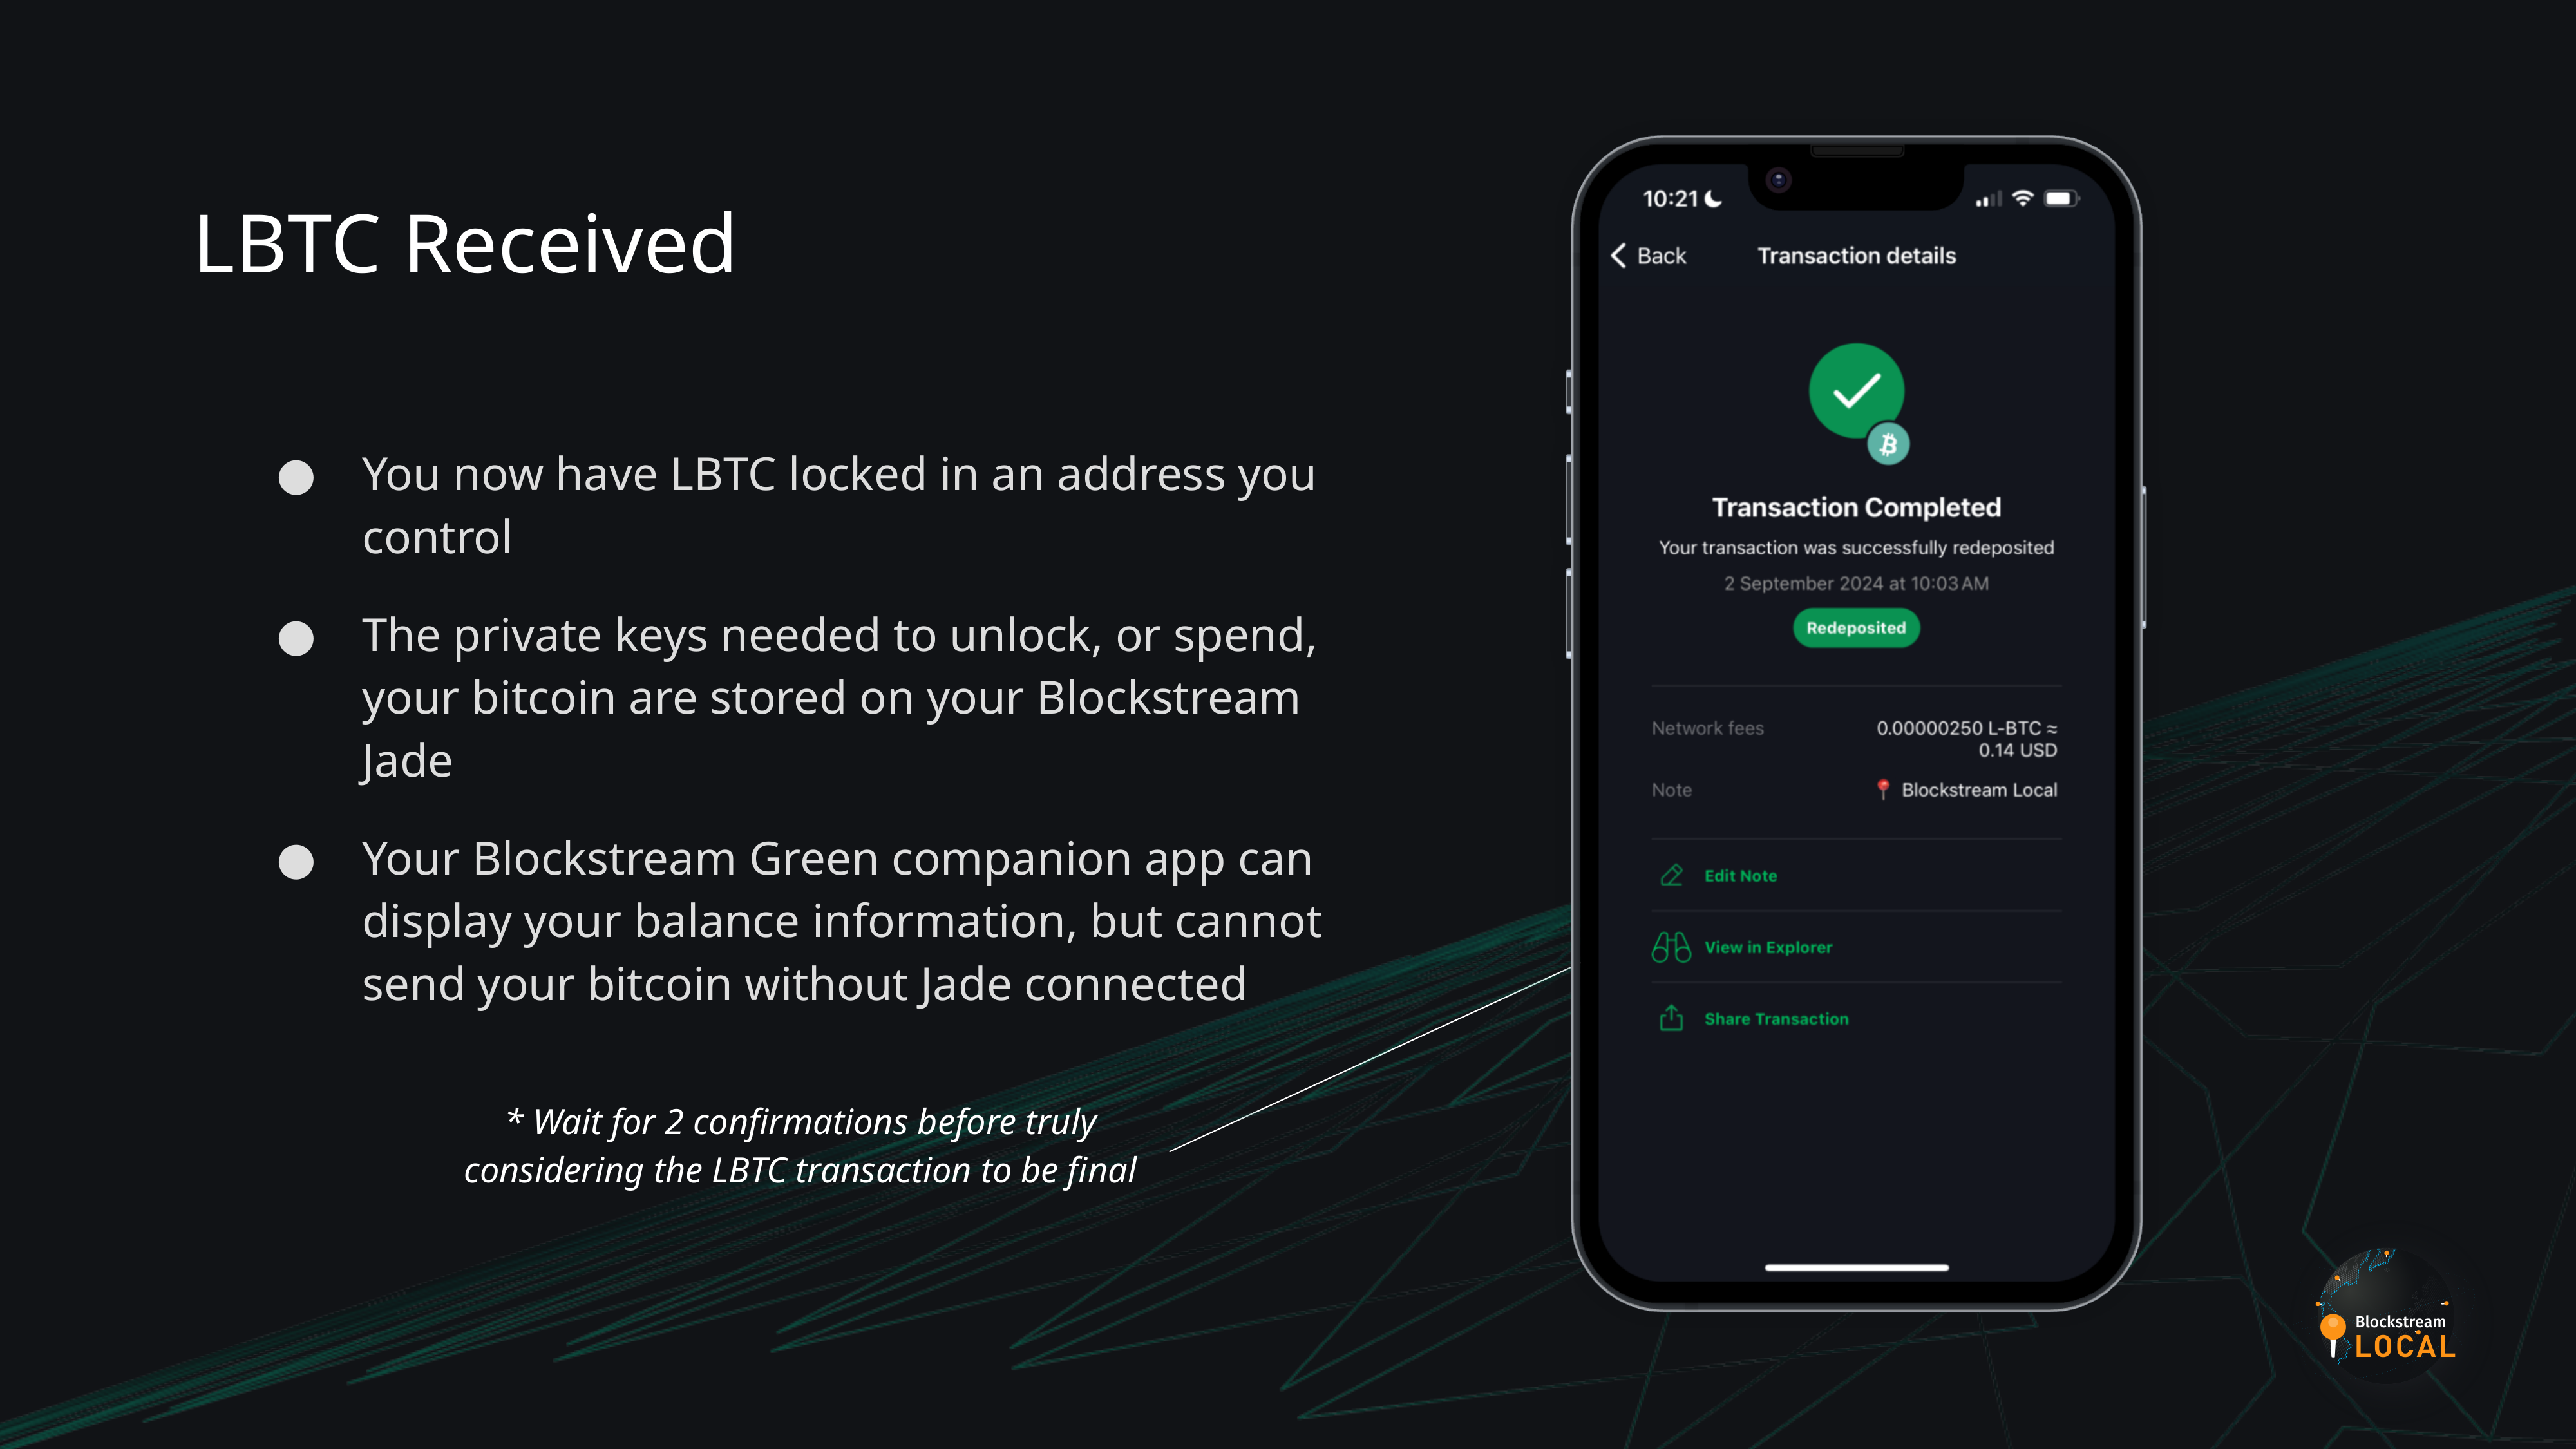

# LBTC Received
You now have LBTC locked in an address you control
The private keys needed to unlock, or spend, your bitcoin are stored on your Blockstream Jade
Your Blockstream Green companion app can display your balance information, but cannot send your bitcoin without Jade connected
* Wait for 2 confirmations before truly considering the LBTC transaction to be final